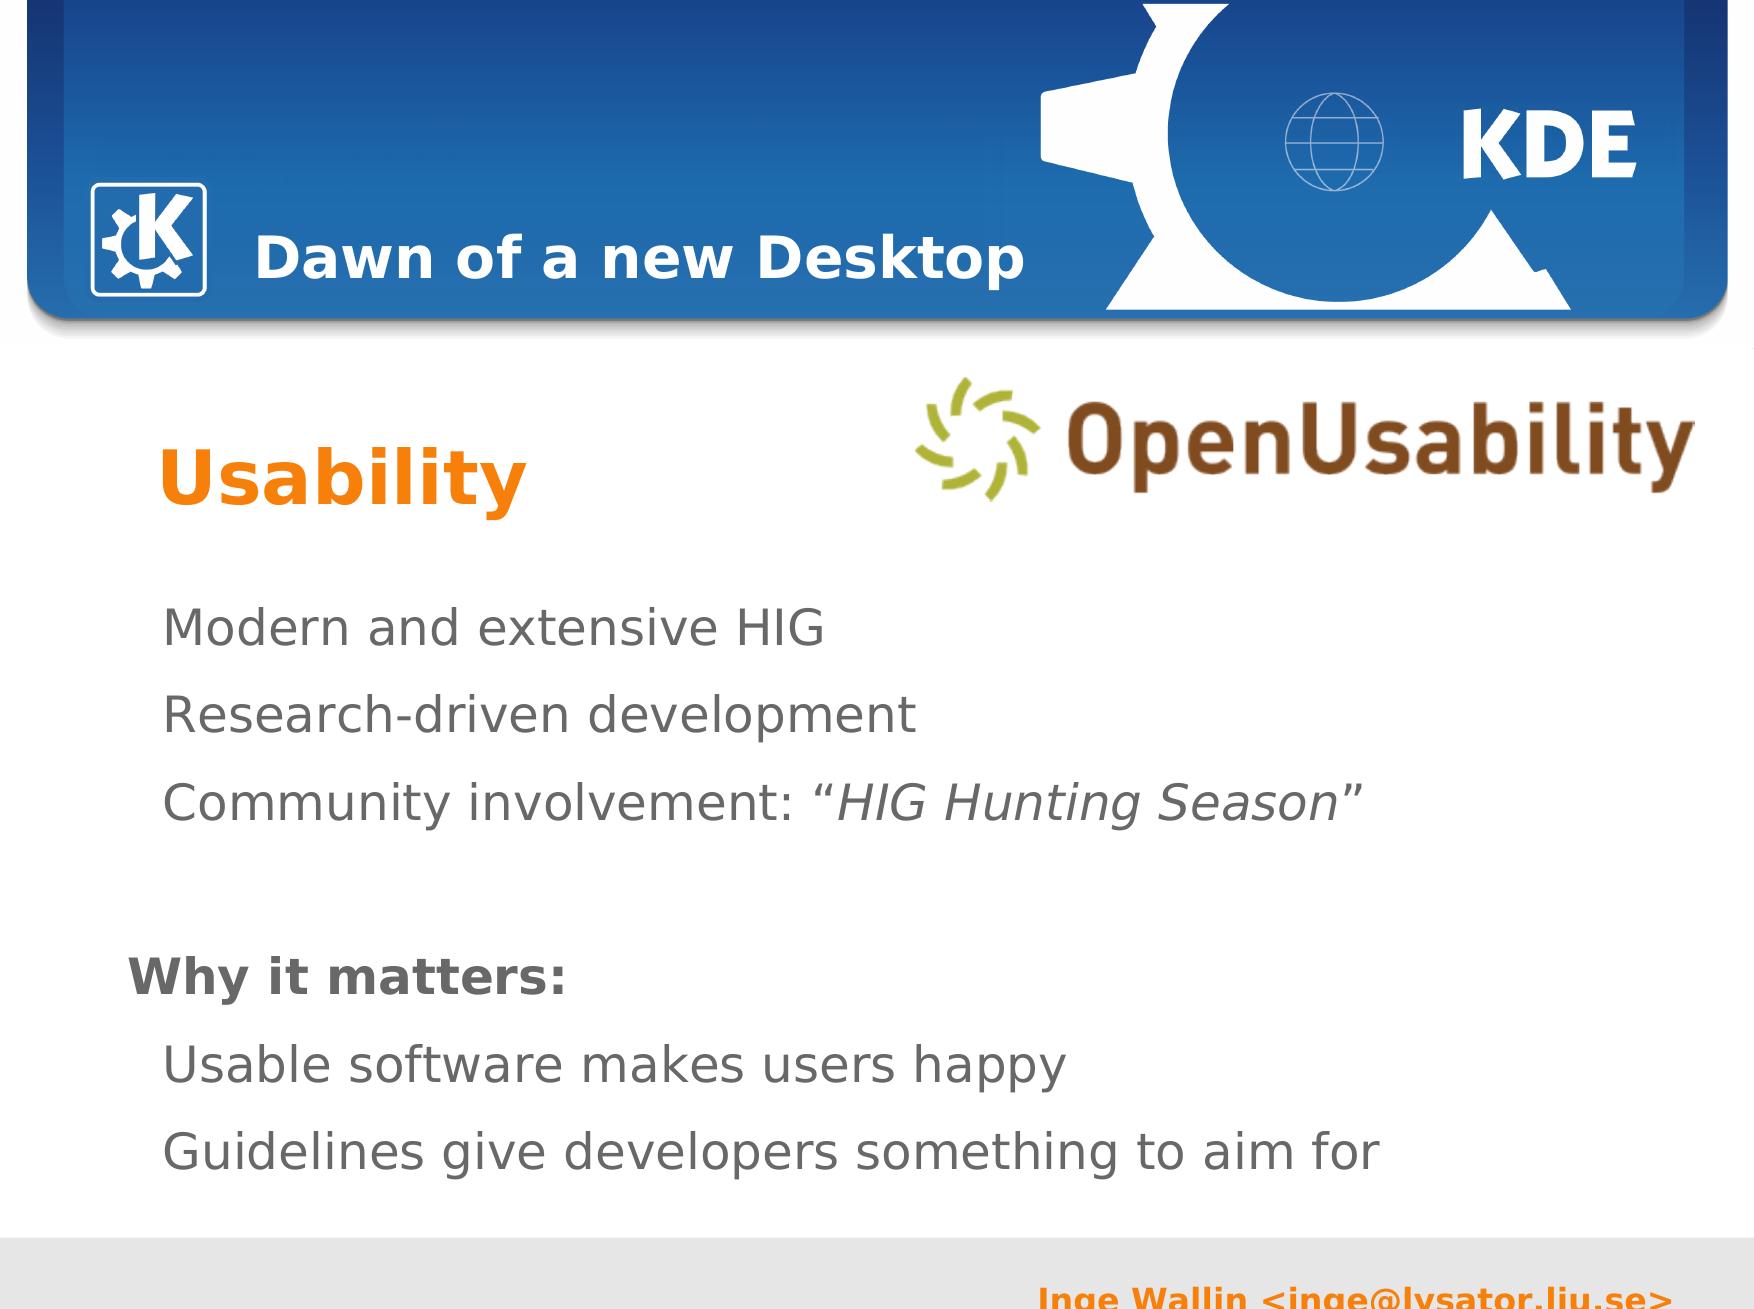

Dawn of a new Desktop
Usability
Modern and extensive HIG
Research-driven development
Community involvement: “HIG Hunting Season”
Why it matters:
Usable software makes users happy
Guidelines give developers something to aim for